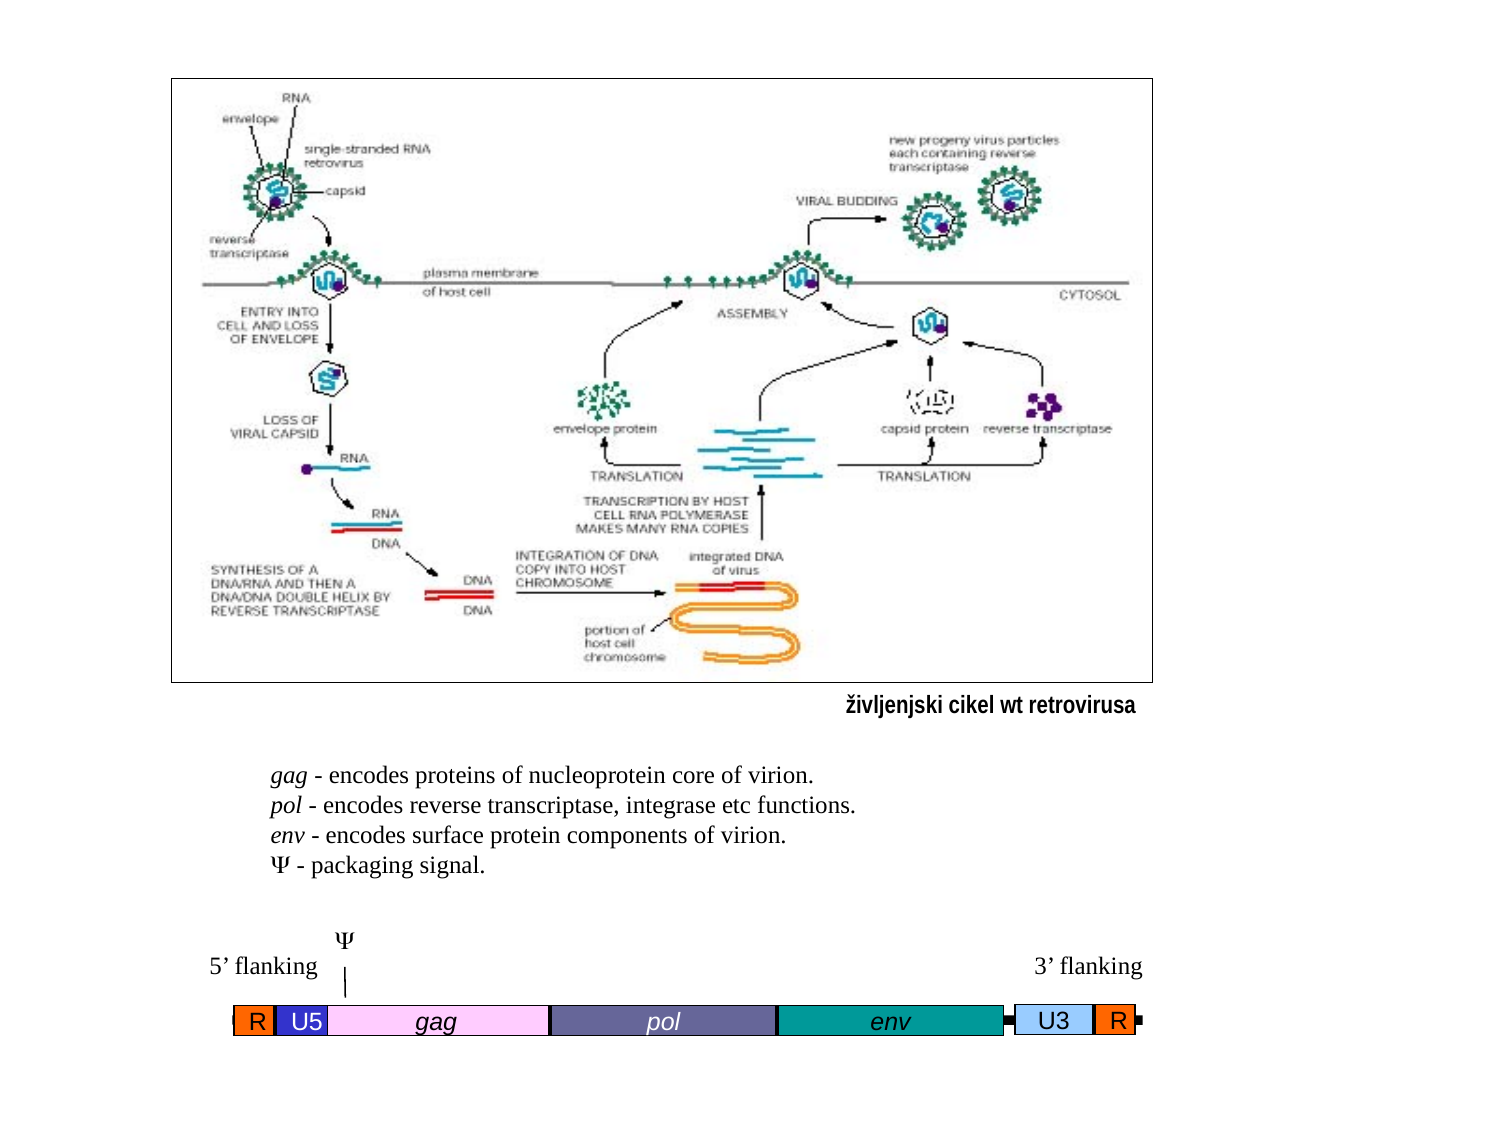

življenjski cikel wt retrovirusa
gag - encodes proteins of nucleoprotein core of virion.
pol - encodes reverse transcriptase, integrase etc functions.
env - encodes surface protein components of virion.
 - packaging signal.

5’ flanking
3’ flanking
U3
R
R
U5
gag
pol
env